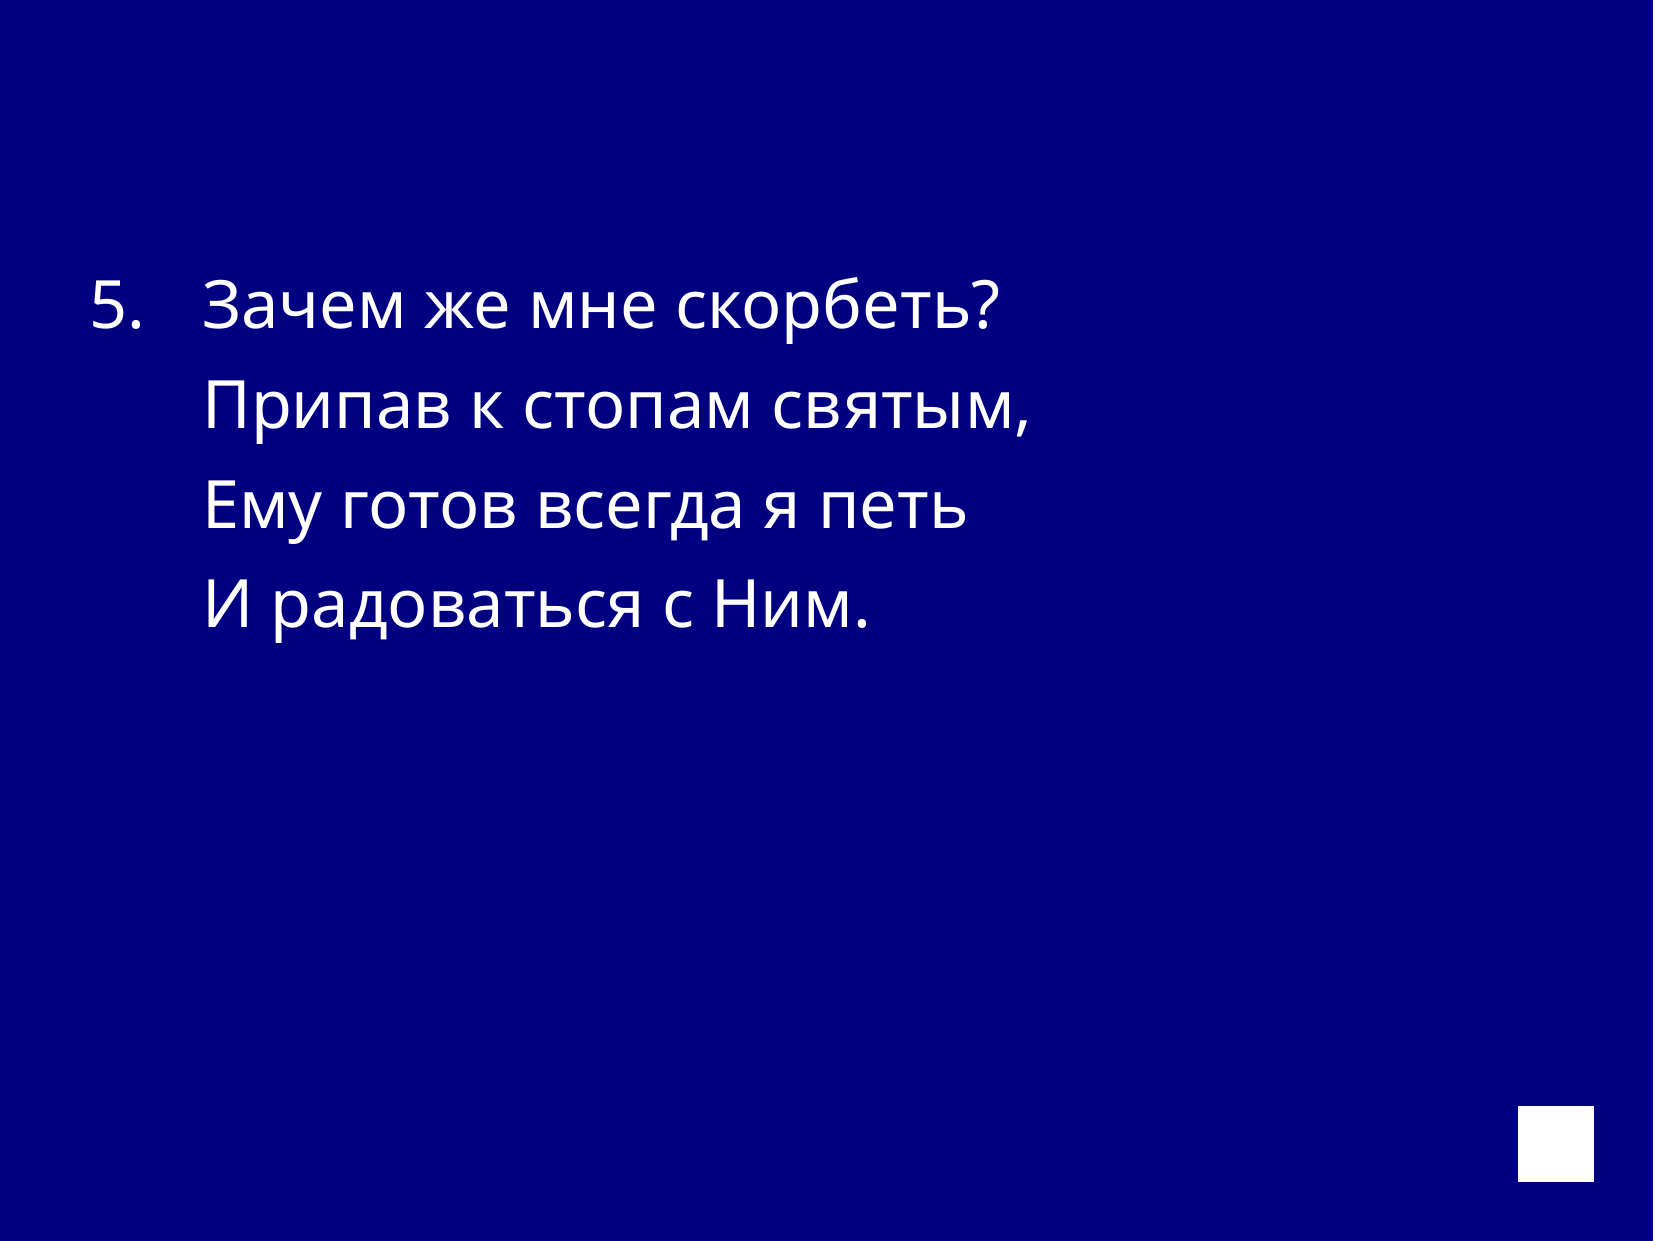

5.	Зачем же мне скорбеть?
	Припав к стопам святым,
	Ему готов всегда я петь
	И радоваться с Ним.